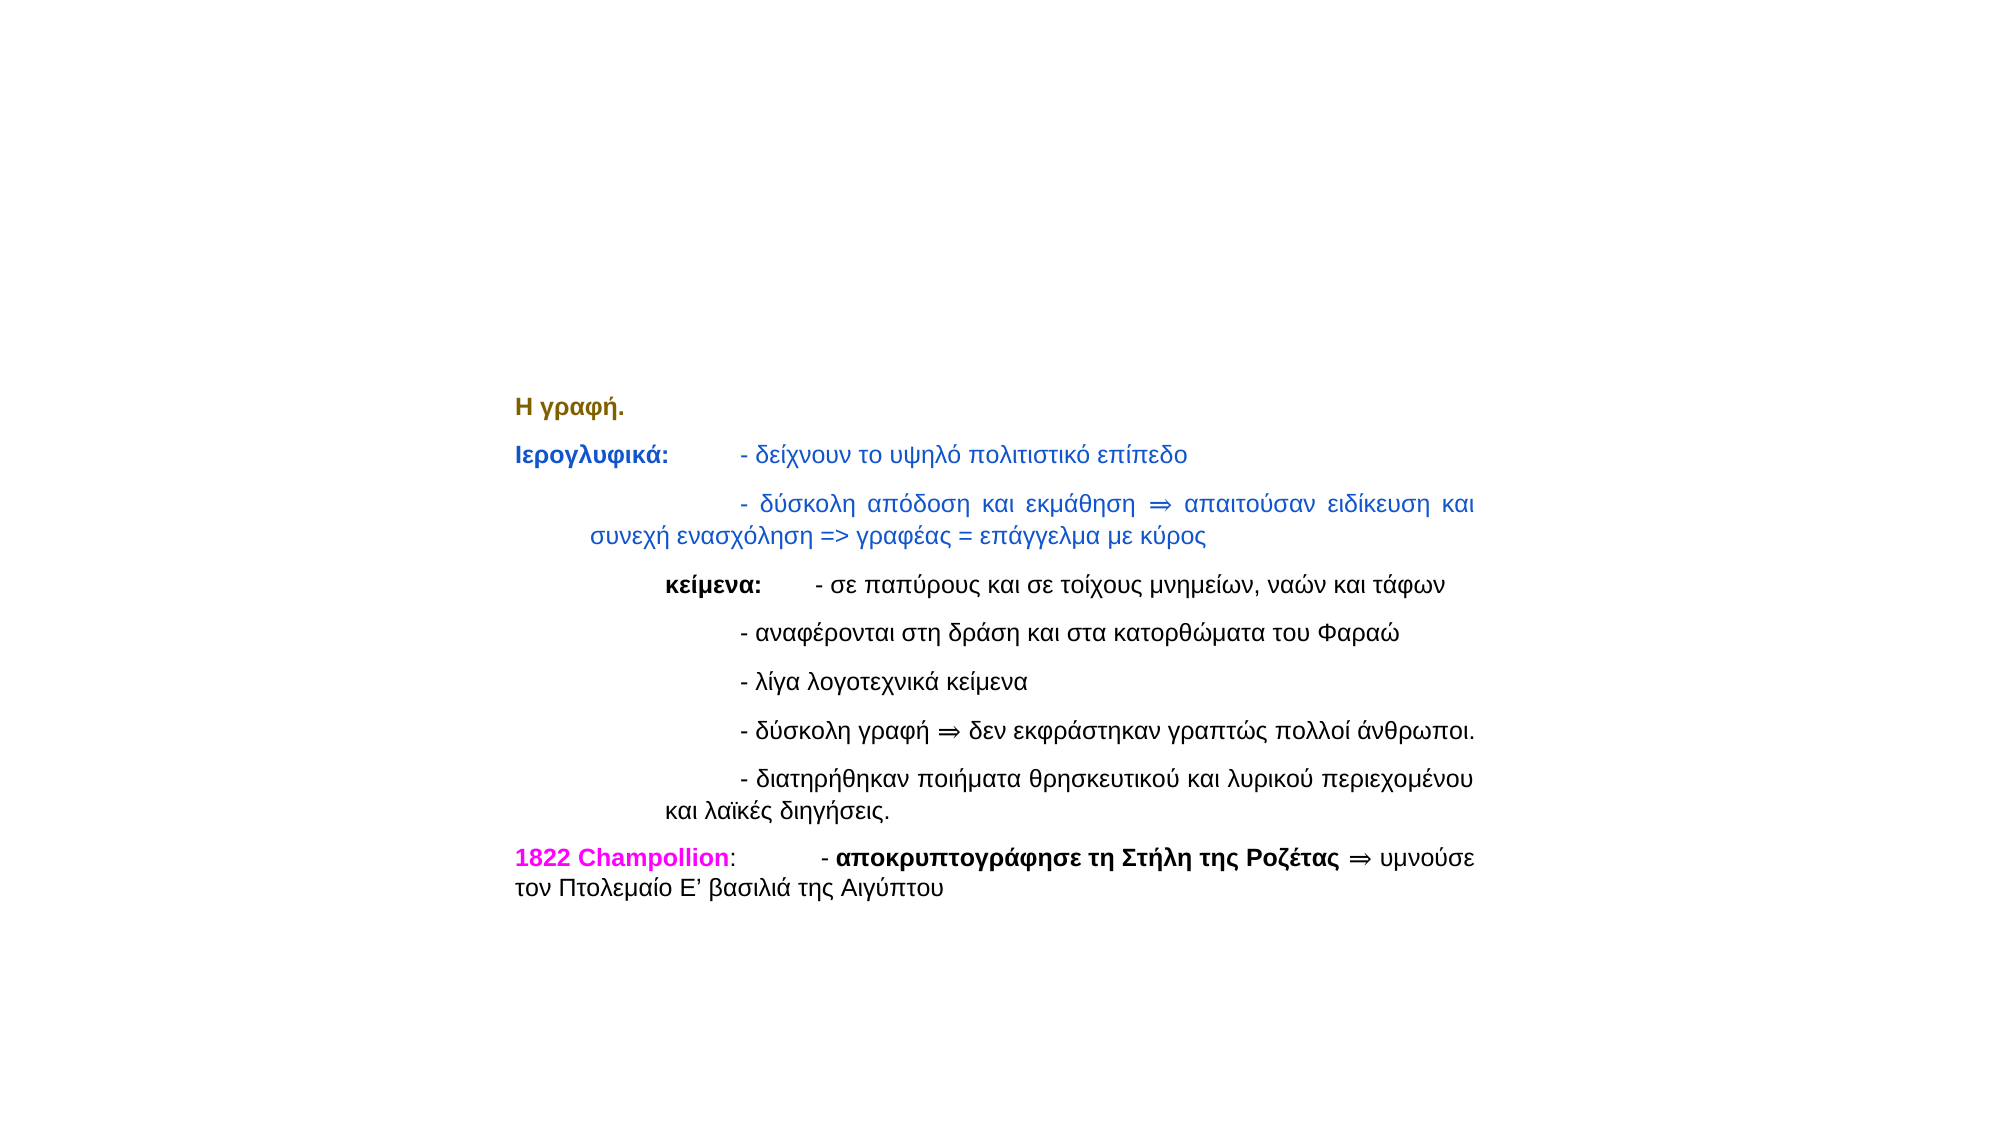

Η γραφή.
Ιερογλυφικά:	- δείχνουν το υψηλό πολιτιστικό επίπεδο
	- δύσκολη απόδοση και εκμάθηση ⇒ απαιτούσαν ειδίκευση και συνεχή ενασχόληση => γραφέας = επάγγελμα με κύρος
κείμενα:       	- σε παπύρους και σε τοίχους μνημείων, ναών και τάφων
- αναφέρονται στη δράση και στα κατορθώματα του Φαραώ
- λίγα λογοτεχνικά κείμενα
- δύσκολη γραφή ⇒ δεν εκφράστηκαν γραπτώς πολλοί άνθρωποι.
- διατηρήθηκαν ποιήματα θρησκευτικού και λυρικού περιεχομένου και λαϊκές διηγήσεις.
1822 Champollion:            - αποκρυπτογράφησε τη Στήλη της Ροζέτας ⇒ υμνούσε τον Πτολεμαίο Ε’ βασιλιά της Αιγύπτου